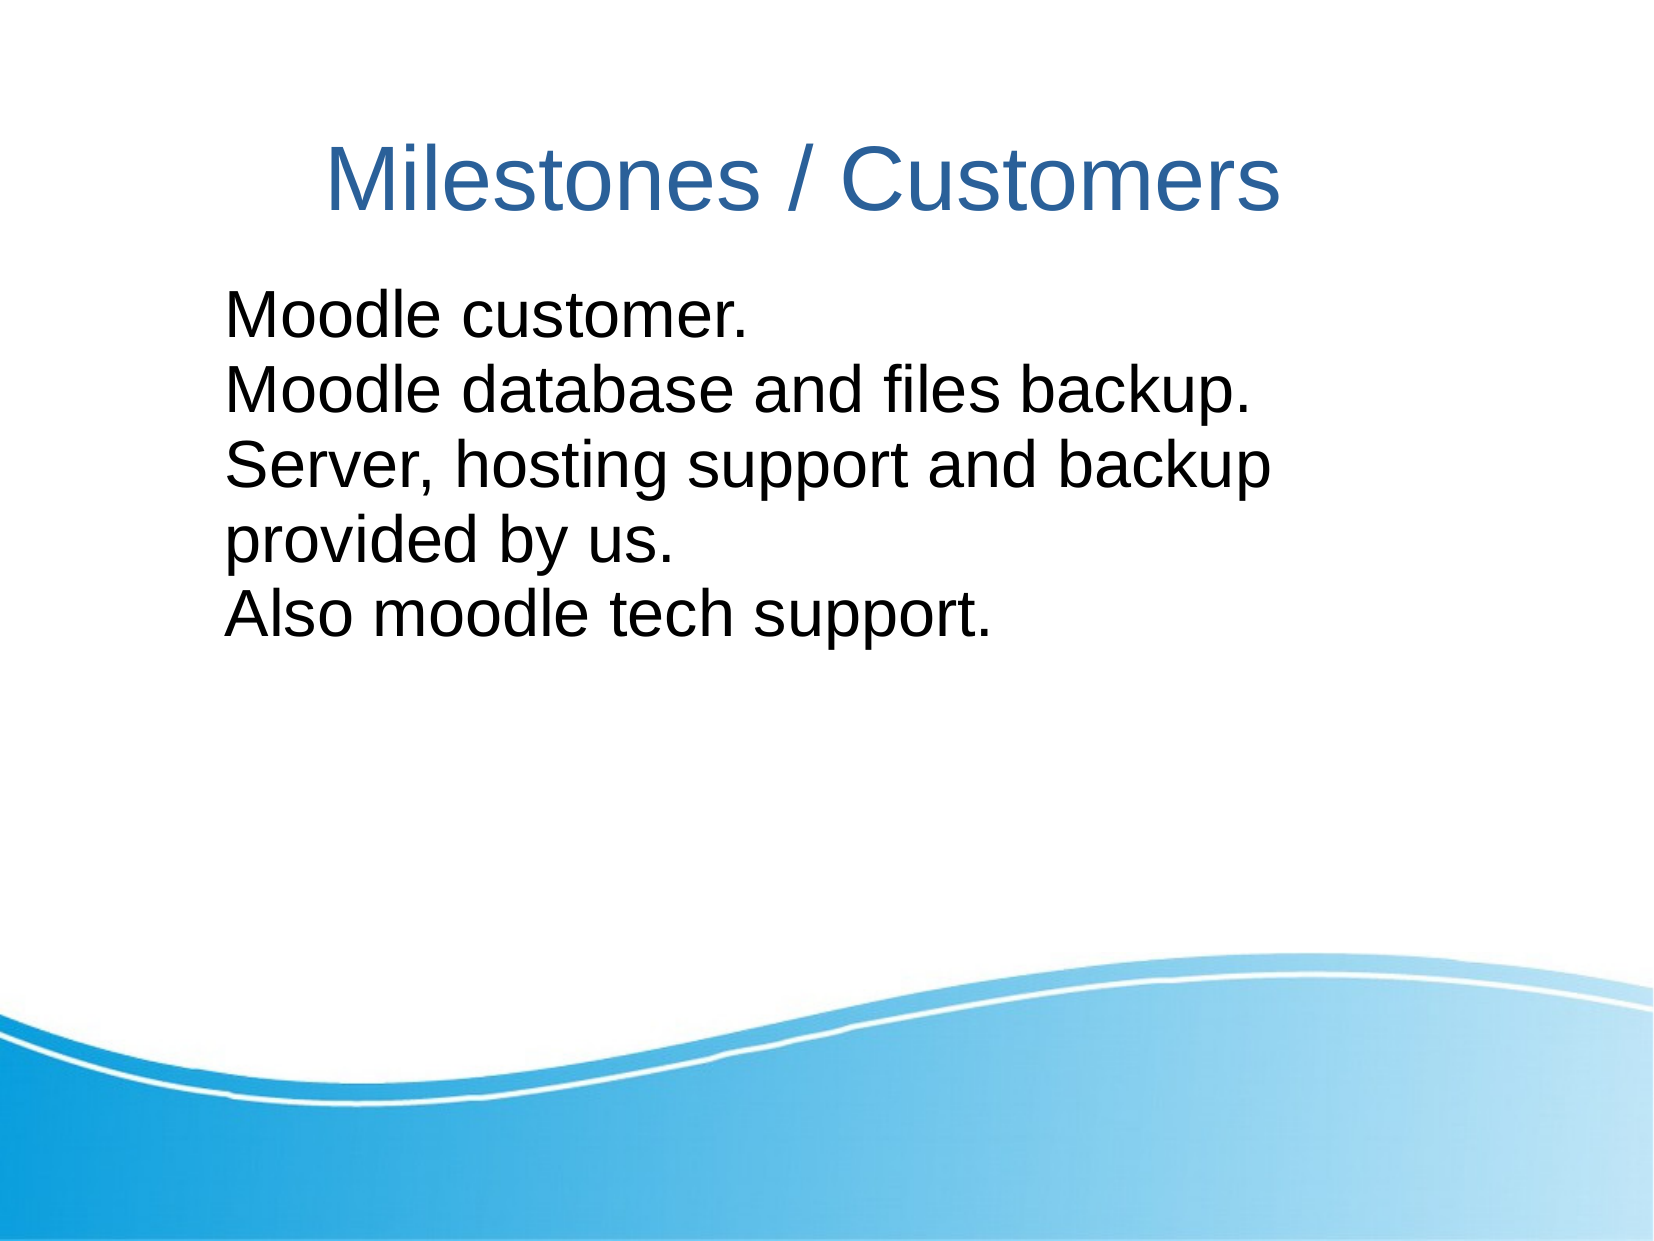

# Milestones / Customers
Moodle customer.
Moodle database and files backup.
Server, hosting support and backup provided by us.
Also moodle tech support.